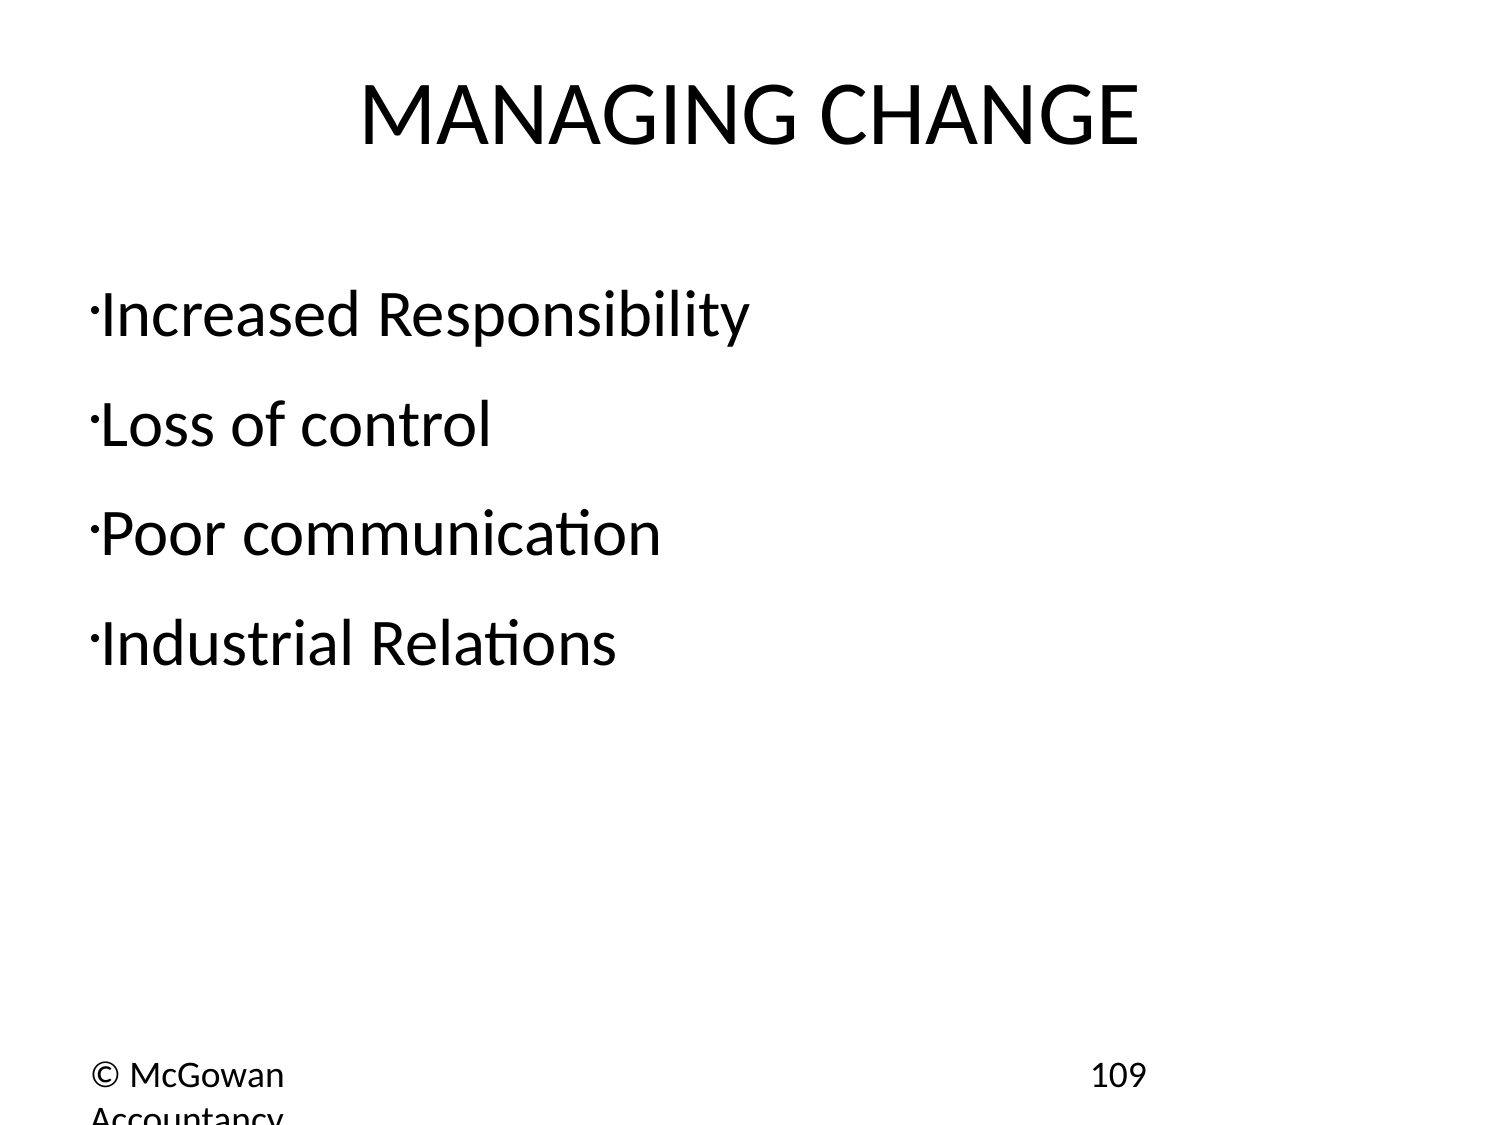

# MANAGING CHANGE
Increased Responsibility
Loss of control
Poor communication
Industrial Relations
© McGowan Accountancy Services
109